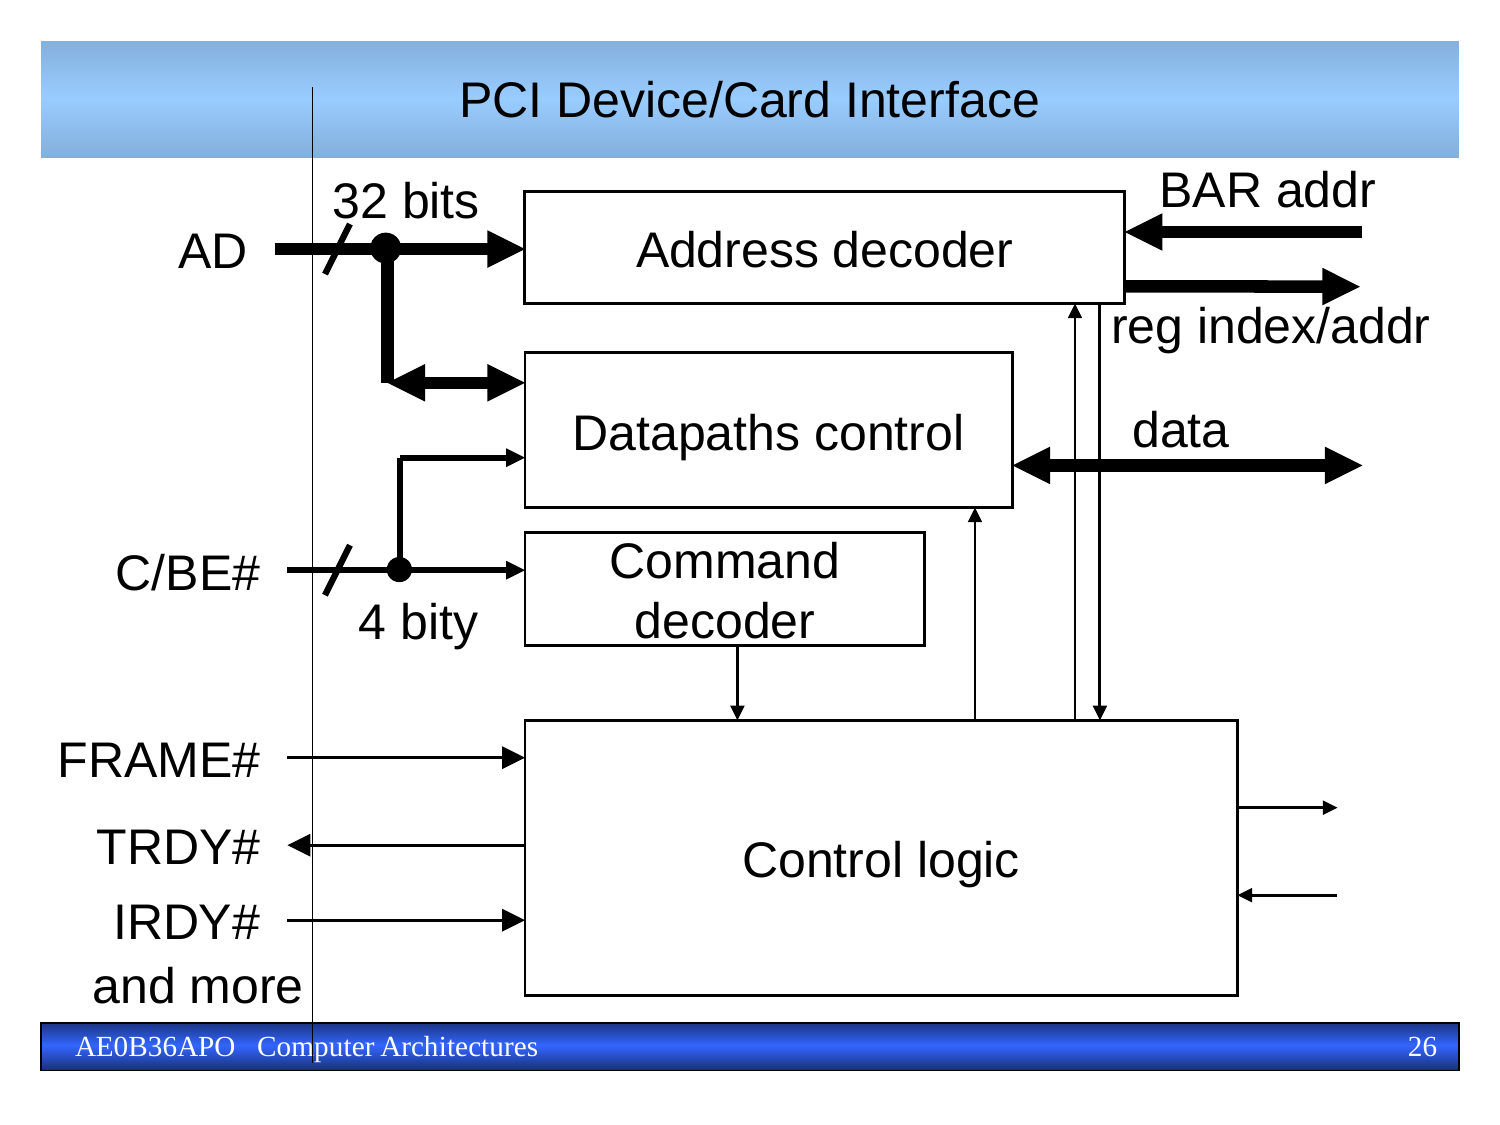

# PCI Device/Card Interface
BAR addr
32 bits
Address decoder
AD
reg index/addr
Datapaths control
data
C/BE#
Command
decoder
4 bity
FRAME#
Control logic
TRDY#
IRDY#
and more
AE0B36APO Computer Architectures
26